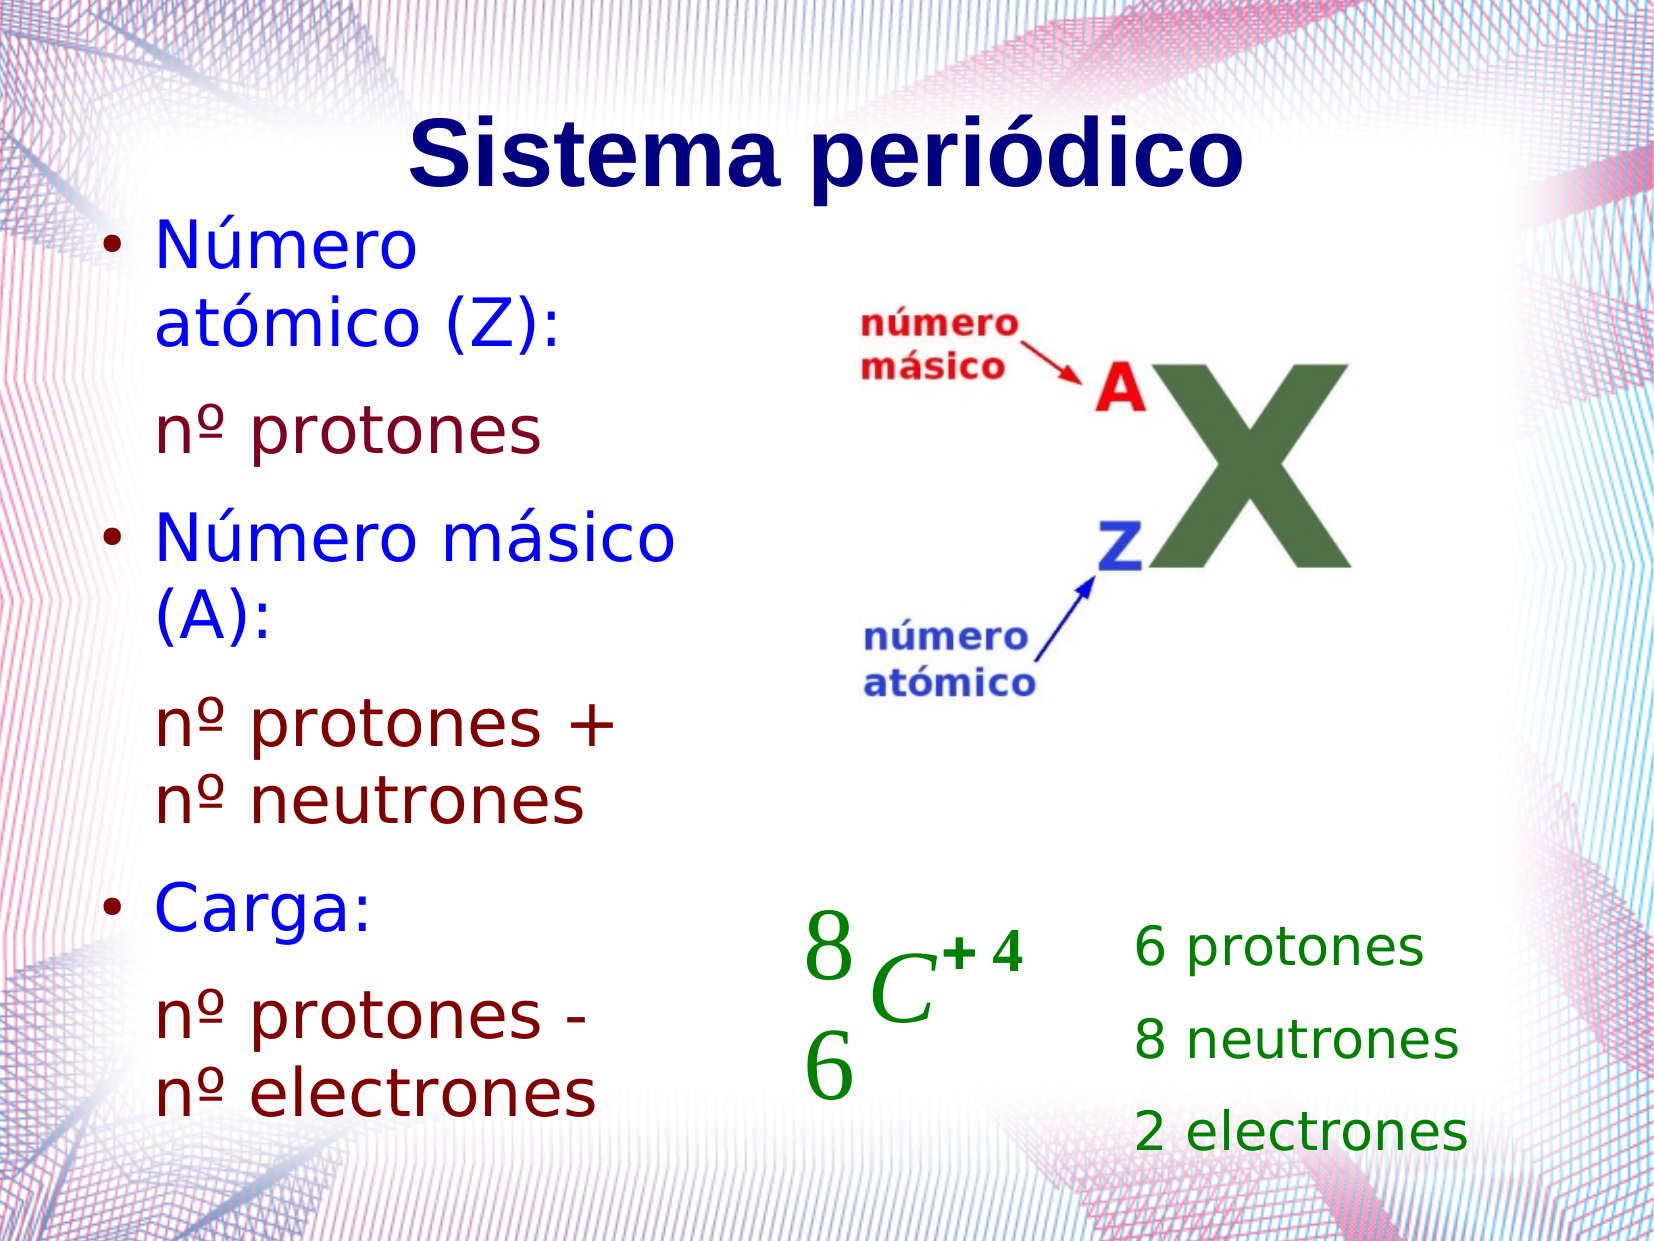

# Sistema periódico
Número atómico (Z):
nº protones
Número másico (A):
nº protones + nº neutrones
Carga:
nº protones - nº electrones
6 protones
8 neutrones
2 electrones